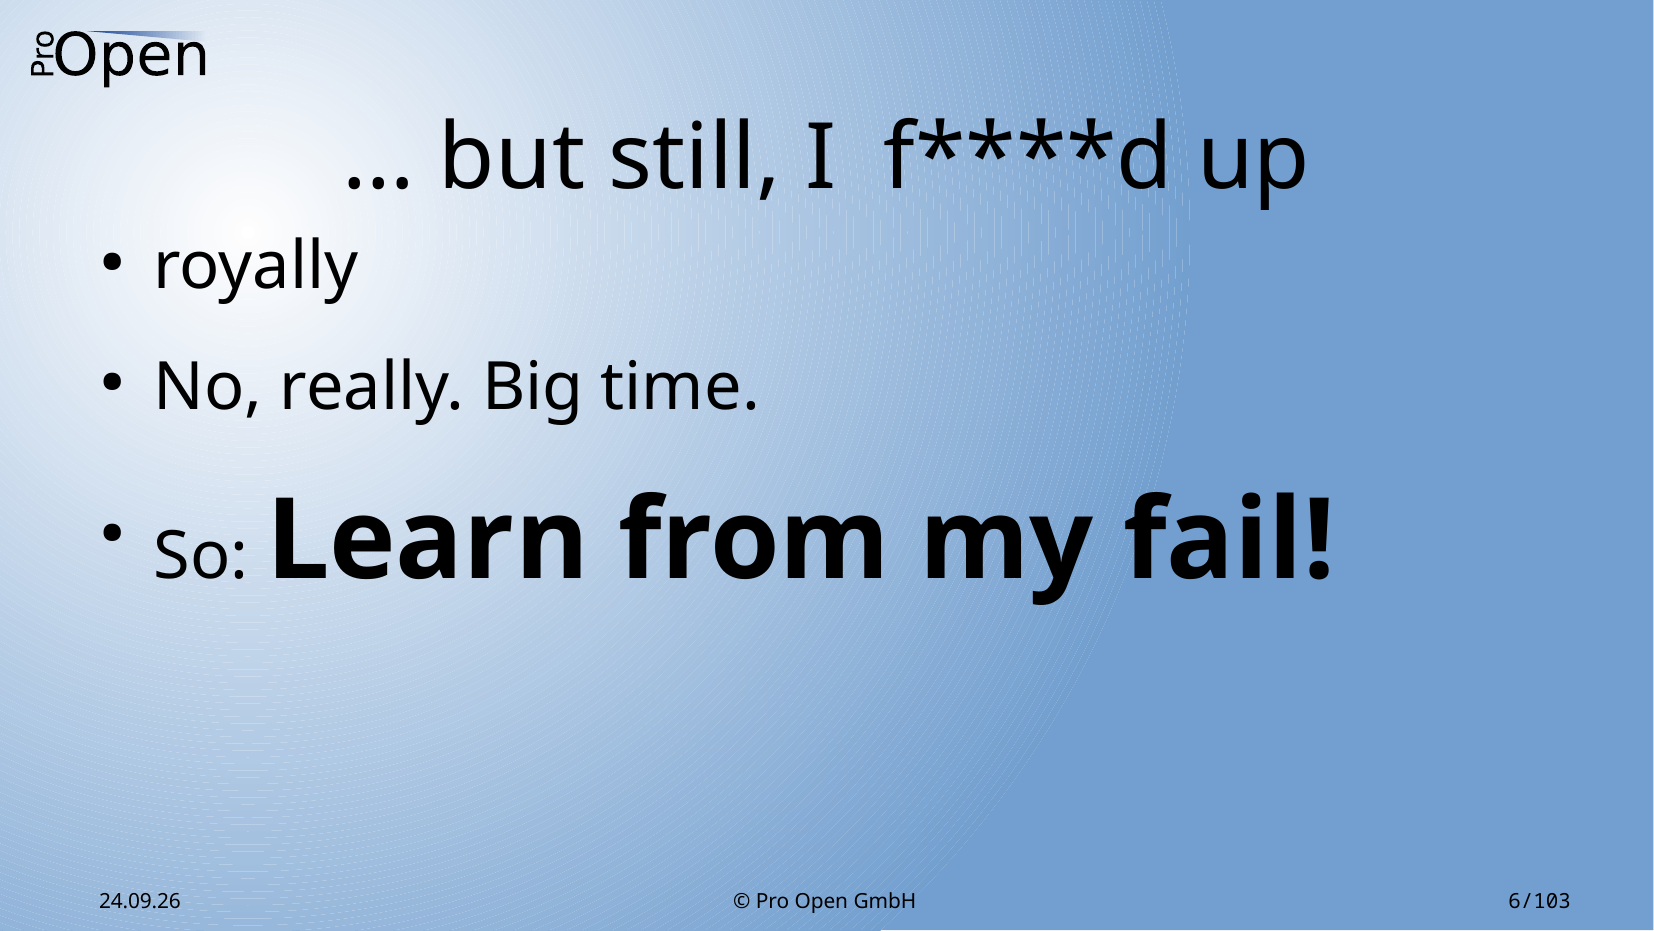

# … but still, I f****d up
royally
No, really. Big time.
So: Learn from my fail!
© Pro Open GmbH
6